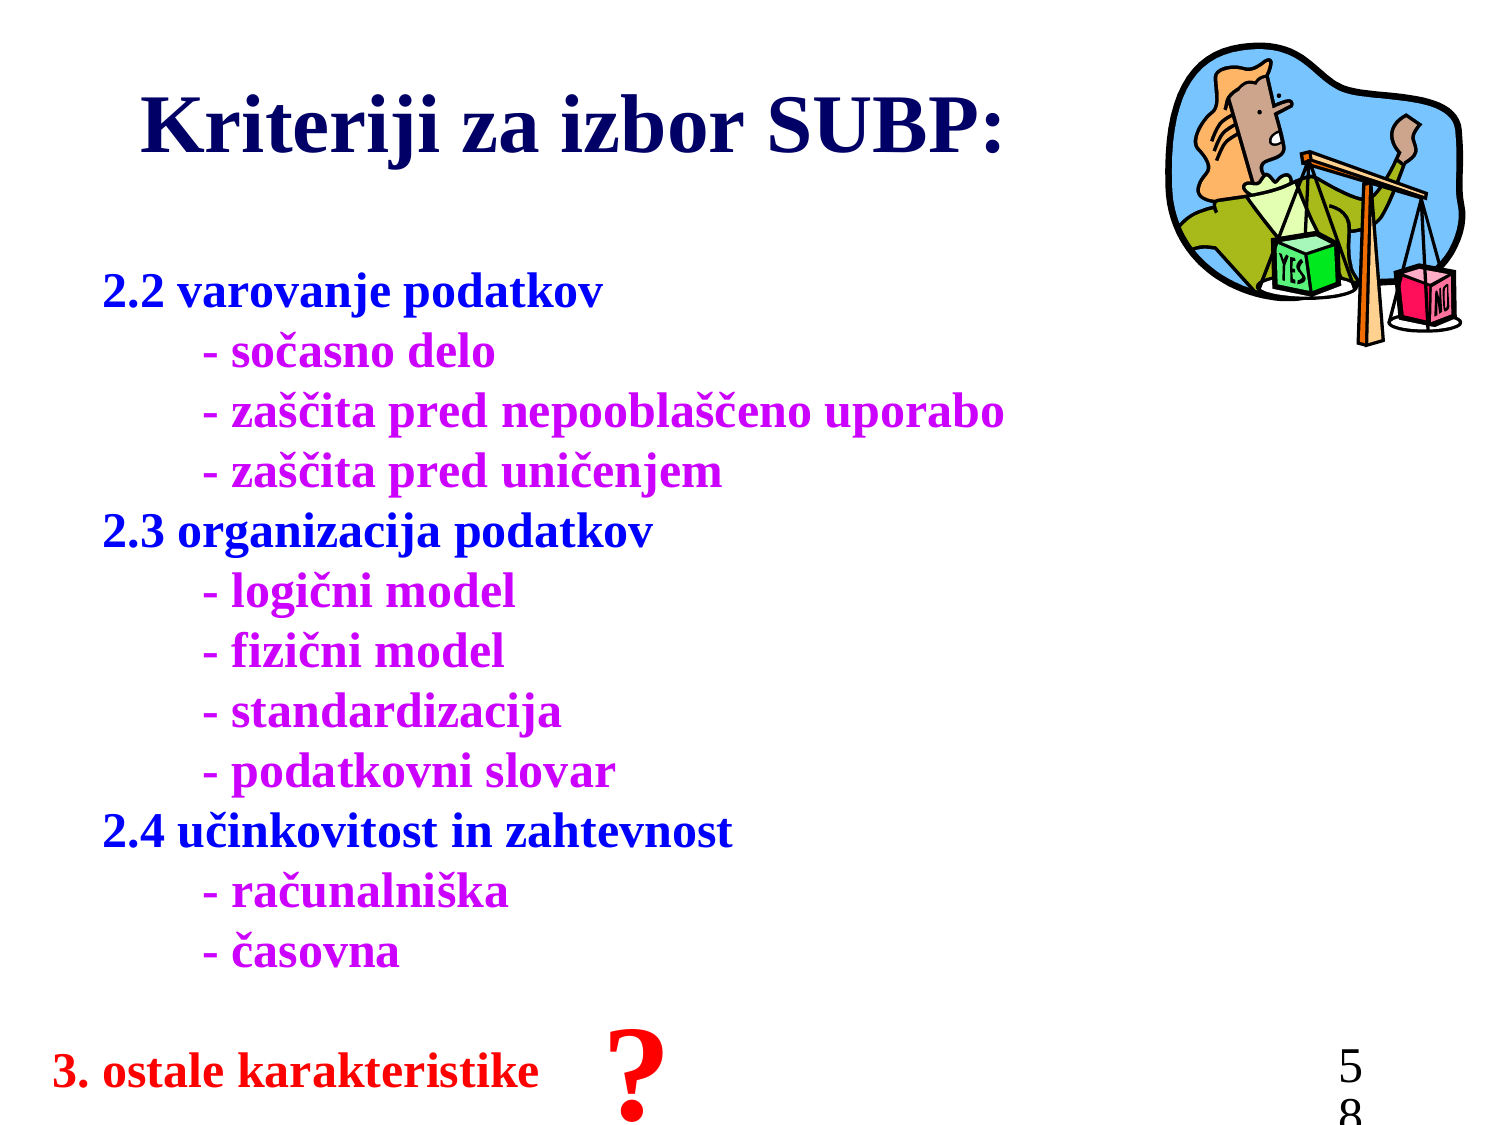

Kriteriji za izbor SUBP:
 2.2 varovanje podatkov
	- sočasno delo
	- zaščita pred nepooblaščeno uporabo
	- zaščita pred uničenjem
 2.3 organizacija podatkov
	- logični model
	- fizični model
	- standardizacija
	- podatkovni slovar
 2.4 učinkovitost in zahtevnost
	- računalniška
	- časovna
3. ostale karakteristike
?
FOV, V. Rajkovic
58